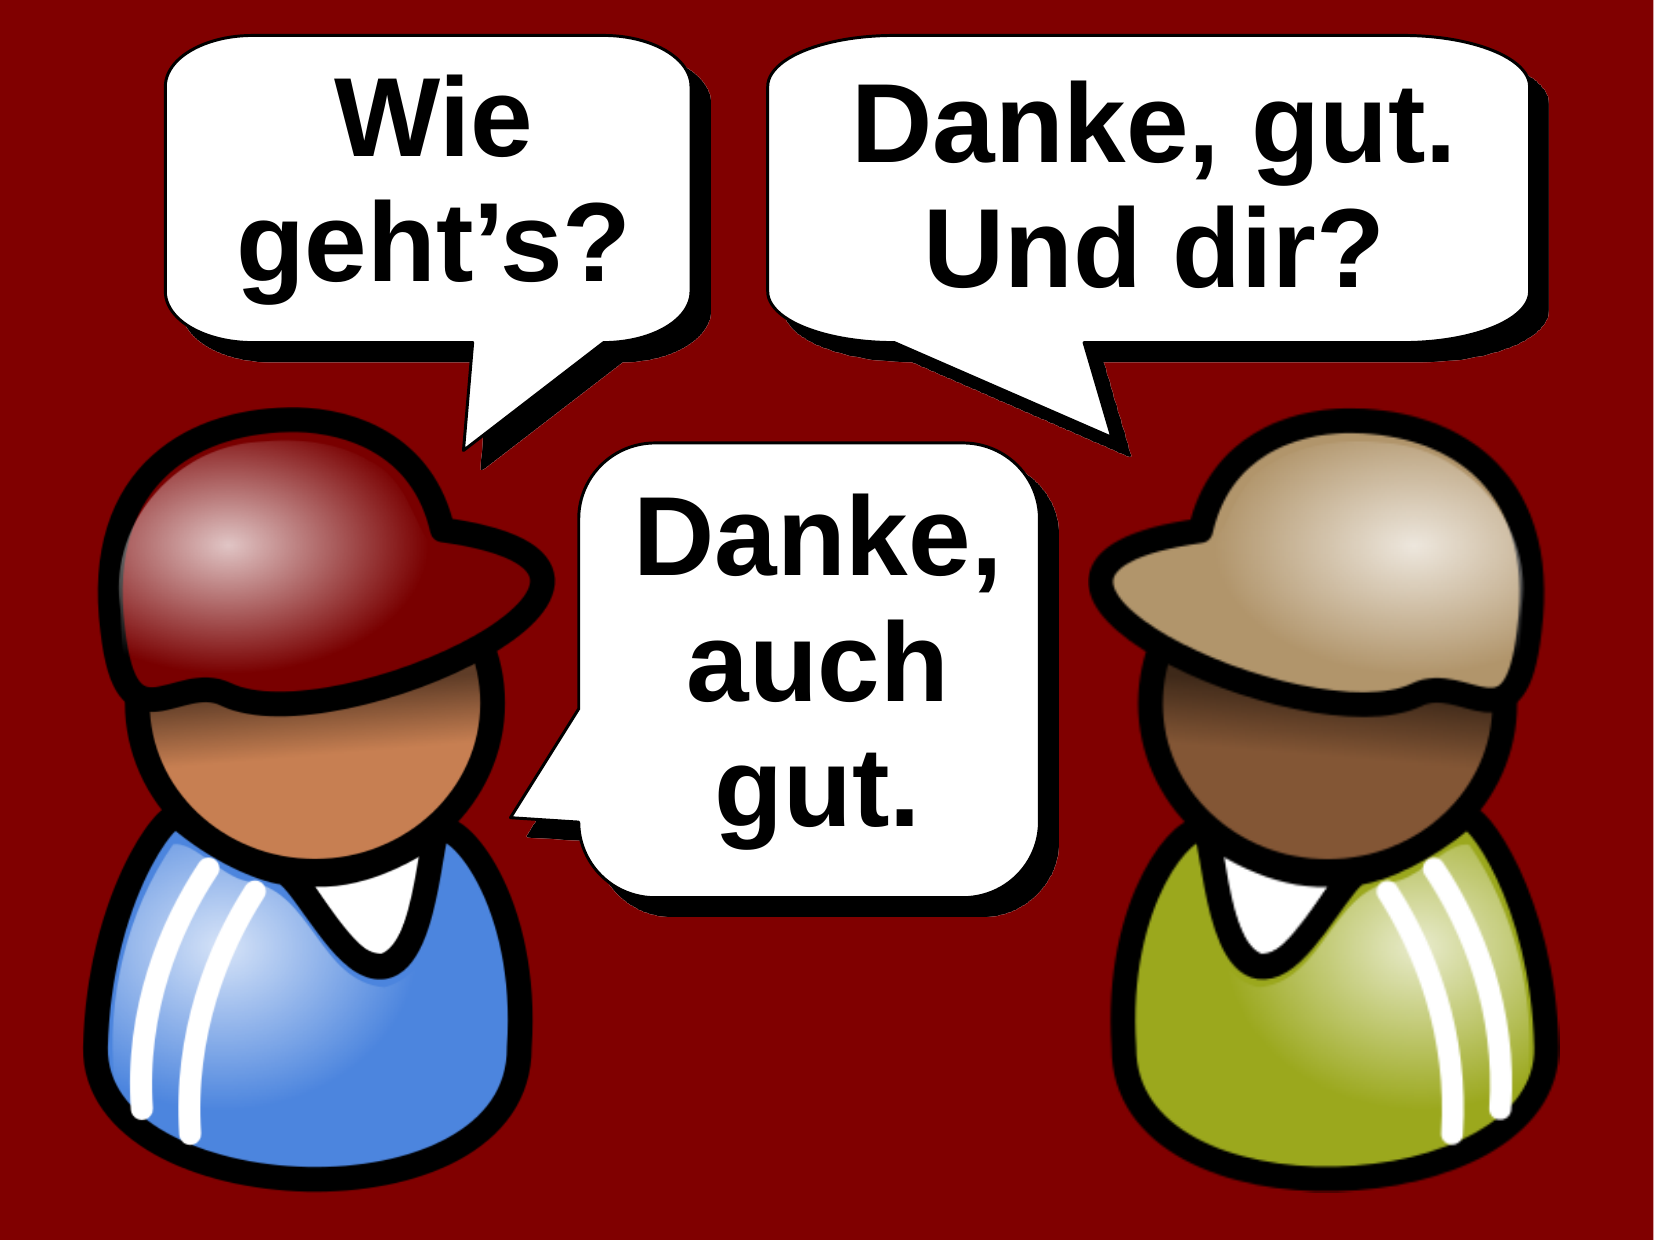

Wie geht’s?
Danke, gut.
Und dir?
Danke,
auch gut.